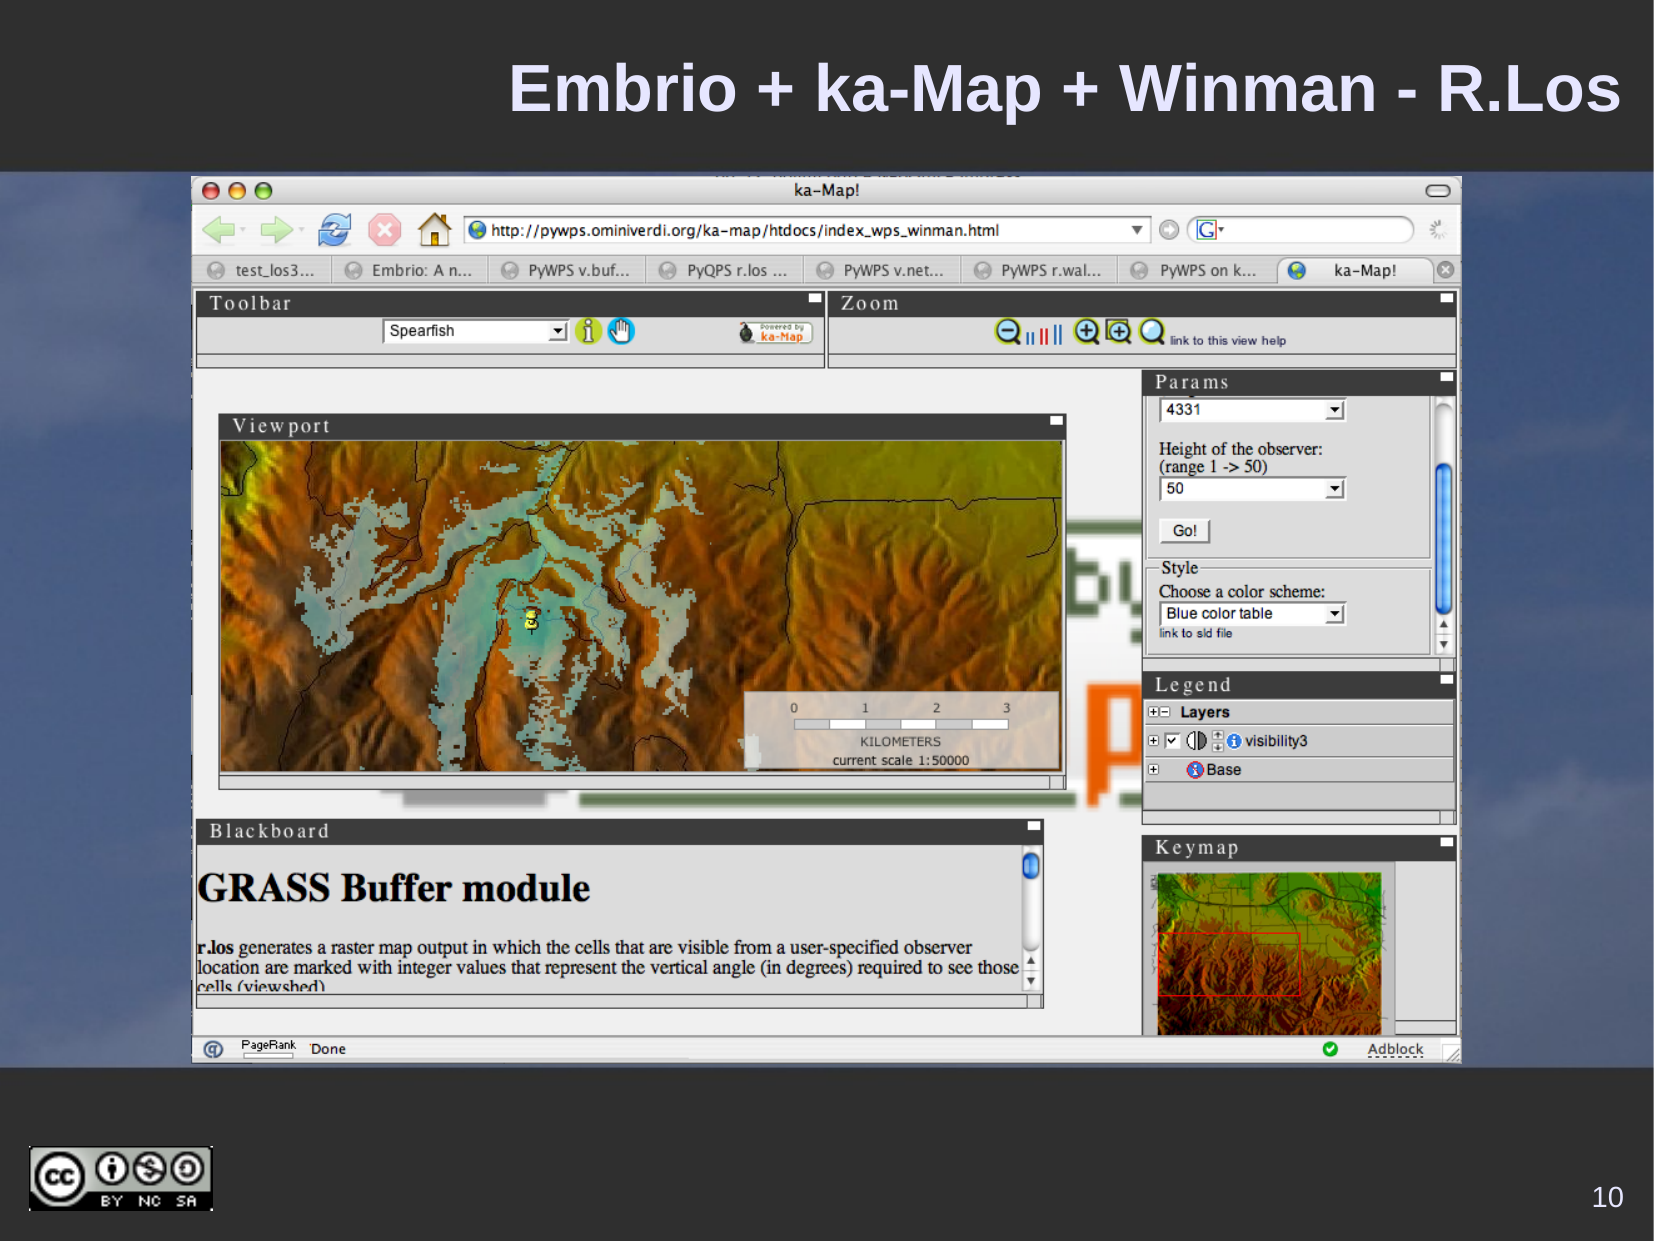

# Embrio + ka-Map + Winman - R.Los
2006-06-01
10